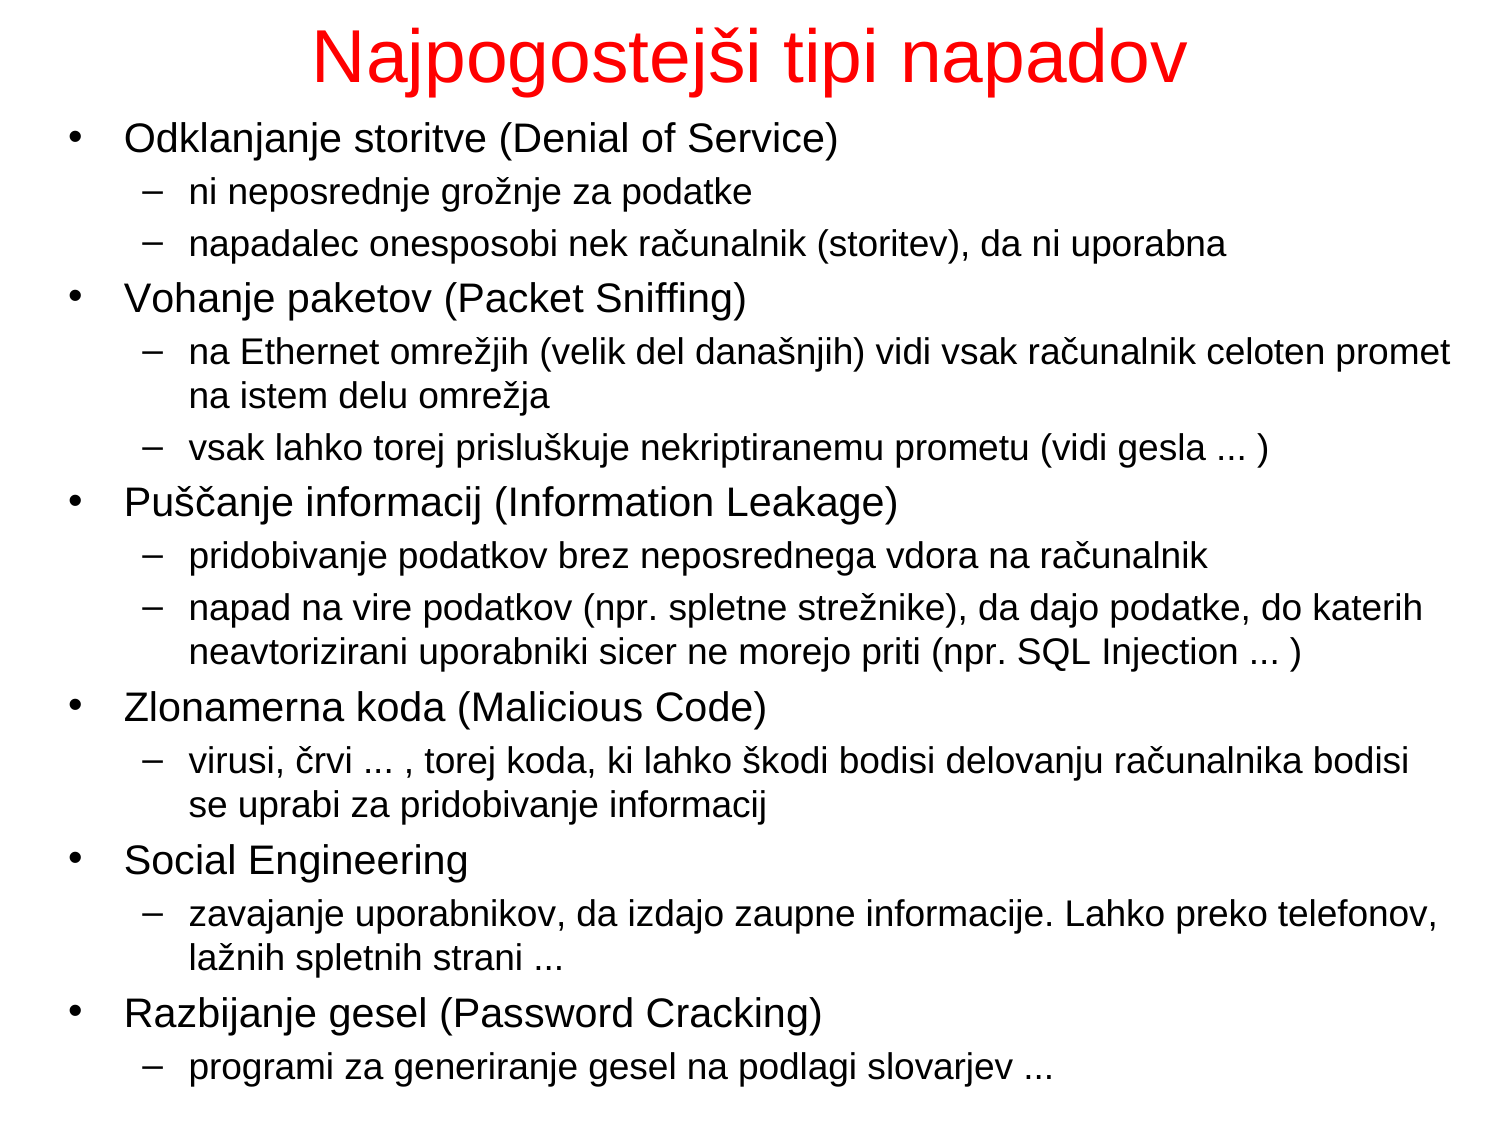

# Najpogostejši tipi napadov
Odklanjanje storitve (Denial of Service)
ni neposrednje grožnje za podatke
napadalec onesposobi nek računalnik (storitev), da ni uporabna
Vohanje paketov (Packet Sniffing)
na Ethernet omrežjih (velik del današnjih) vidi vsak računalnik celoten promet na istem delu omrežja
vsak lahko torej prisluškuje nekriptiranemu prometu (vidi gesla ... )
Puščanje informacij (Information Leakage)
pridobivanje podatkov brez neposrednega vdora na računalnik
napad na vire podatkov (npr. spletne strežnike), da dajo podatke, do katerih neavtorizirani uporabniki sicer ne morejo priti (npr. SQL Injection ... )
Zlonamerna koda (Malicious Code)
virusi, črvi ... , torej koda, ki lahko škodi bodisi delovanju računalnika bodisi se uprabi za pridobivanje informacij
Social Engineering
zavajanje uporabnikov, da izdajo zaupne informacije. Lahko preko telefonov, lažnih spletnih strani ...
Razbijanje gesel (Password Cracking)
programi za generiranje gesel na podlagi slovarjev ...